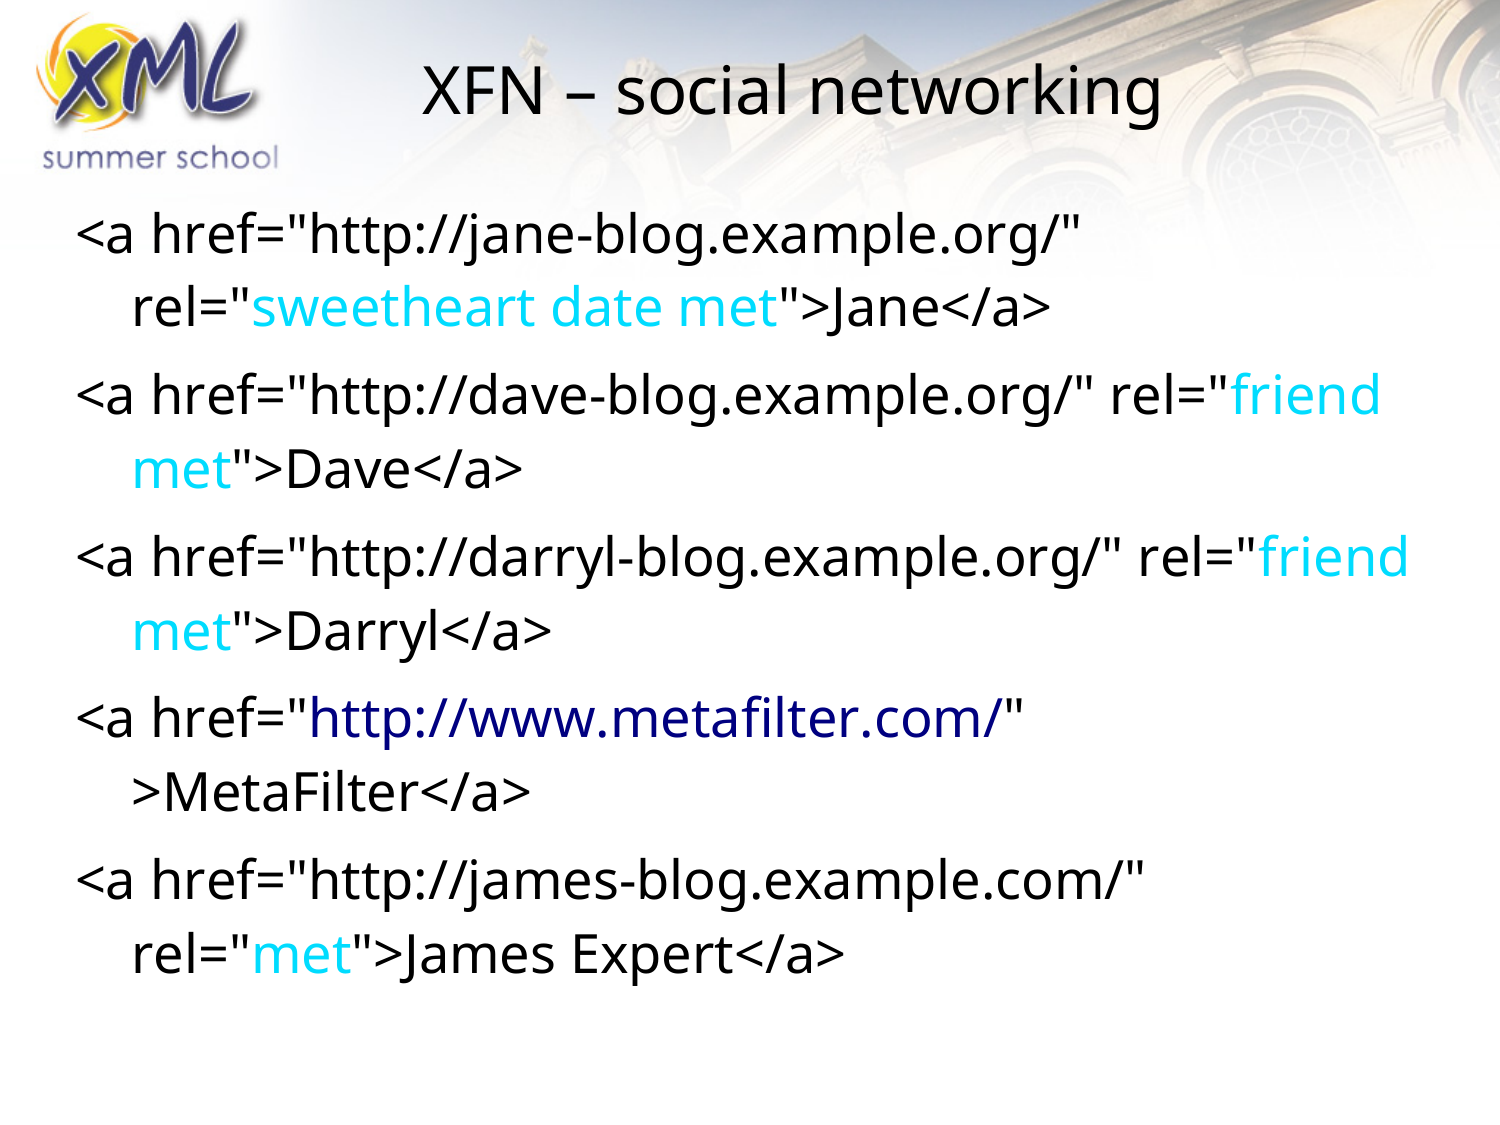

# XFN – social networking
<a href="http://jane-blog.example.org/" rel="sweetheart date met">Jane</a>
<a href="http://dave-blog.example.org/" rel="friend met">Dave</a>
<a href="http://darryl-blog.example.org/" rel="friend met">Darryl</a>
<a href="http://www.metafilter.com/" >MetaFilter</a>
<a href="http://james-blog.example.com/" rel="met">James Expert</a>